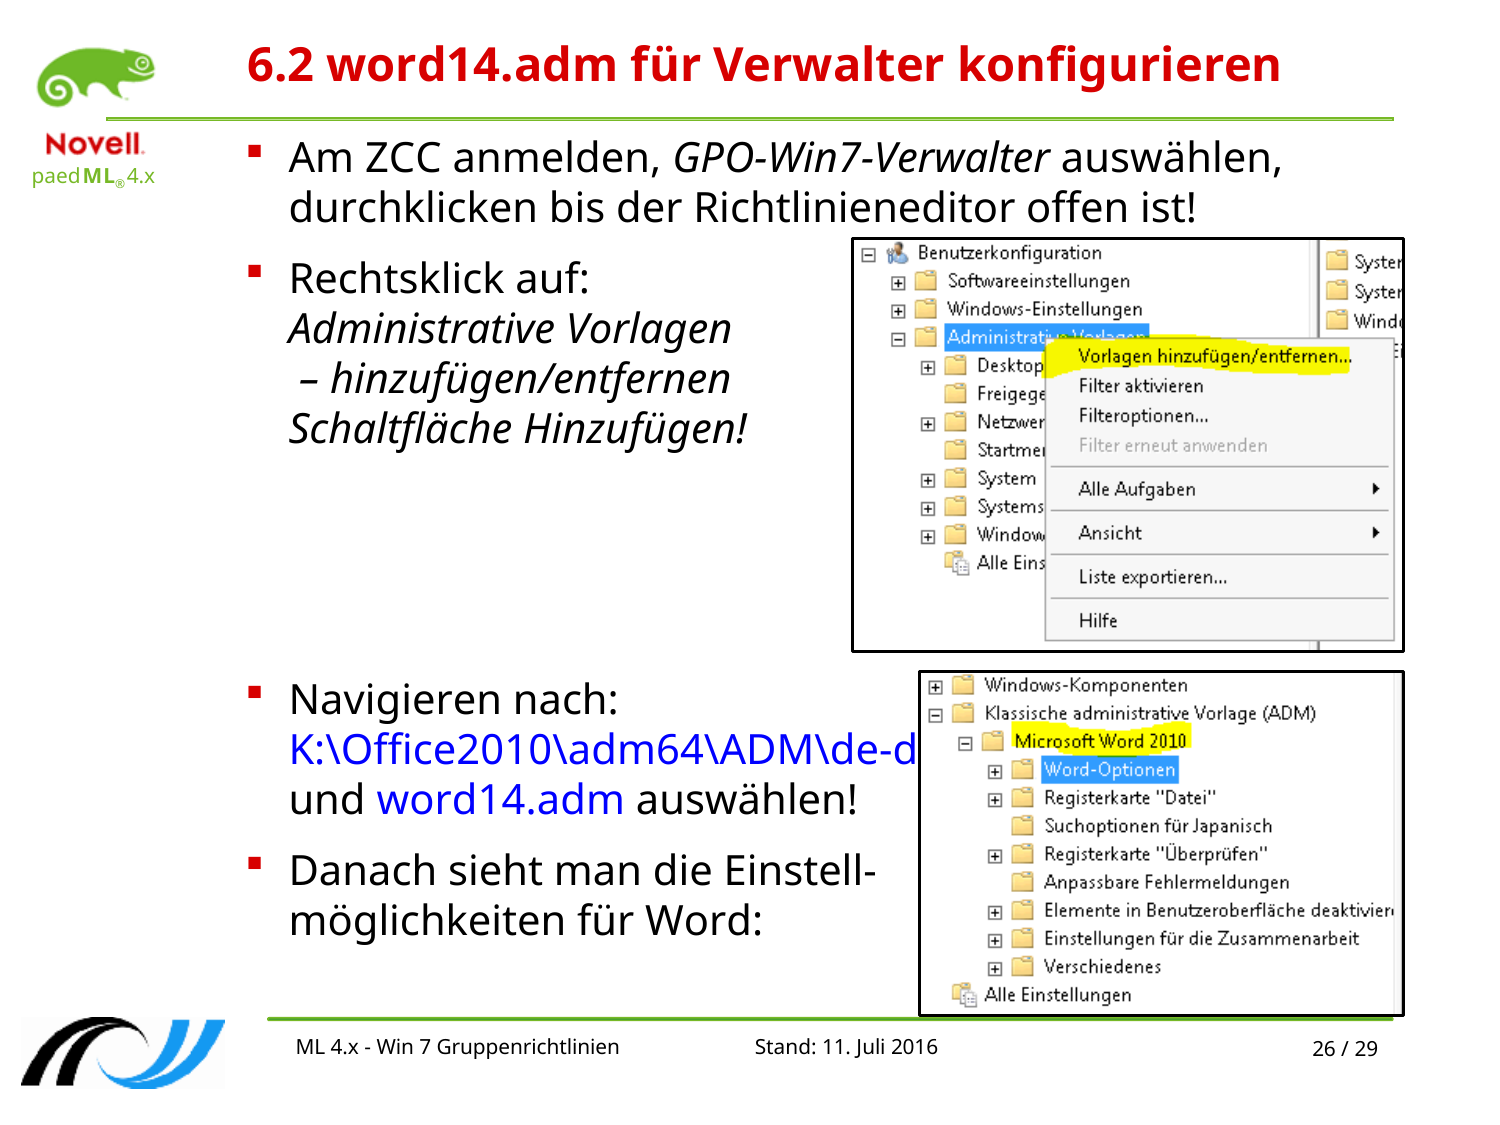

# 6.2 word14.adm für Verwalter konfigurieren
Am ZCC anmelden, GPO-Win7-Verwalter auswählen, durchklicken bis der Richtlinieneditor offen ist!
Rechtsklick auf:
Administrative Vorlagen
 – hinzufügen/entfernen
Schaltfläche Hinzufügen!
Navigieren nach:
K:\Office2010\adm64\ADM\de-de
und word14.adm auswählen!
Danach sieht man die Einstell-
möglichkeiten für Word:
ML 4.x - Win 7 Gruppenrichtlinien
11. Juli 2016
26